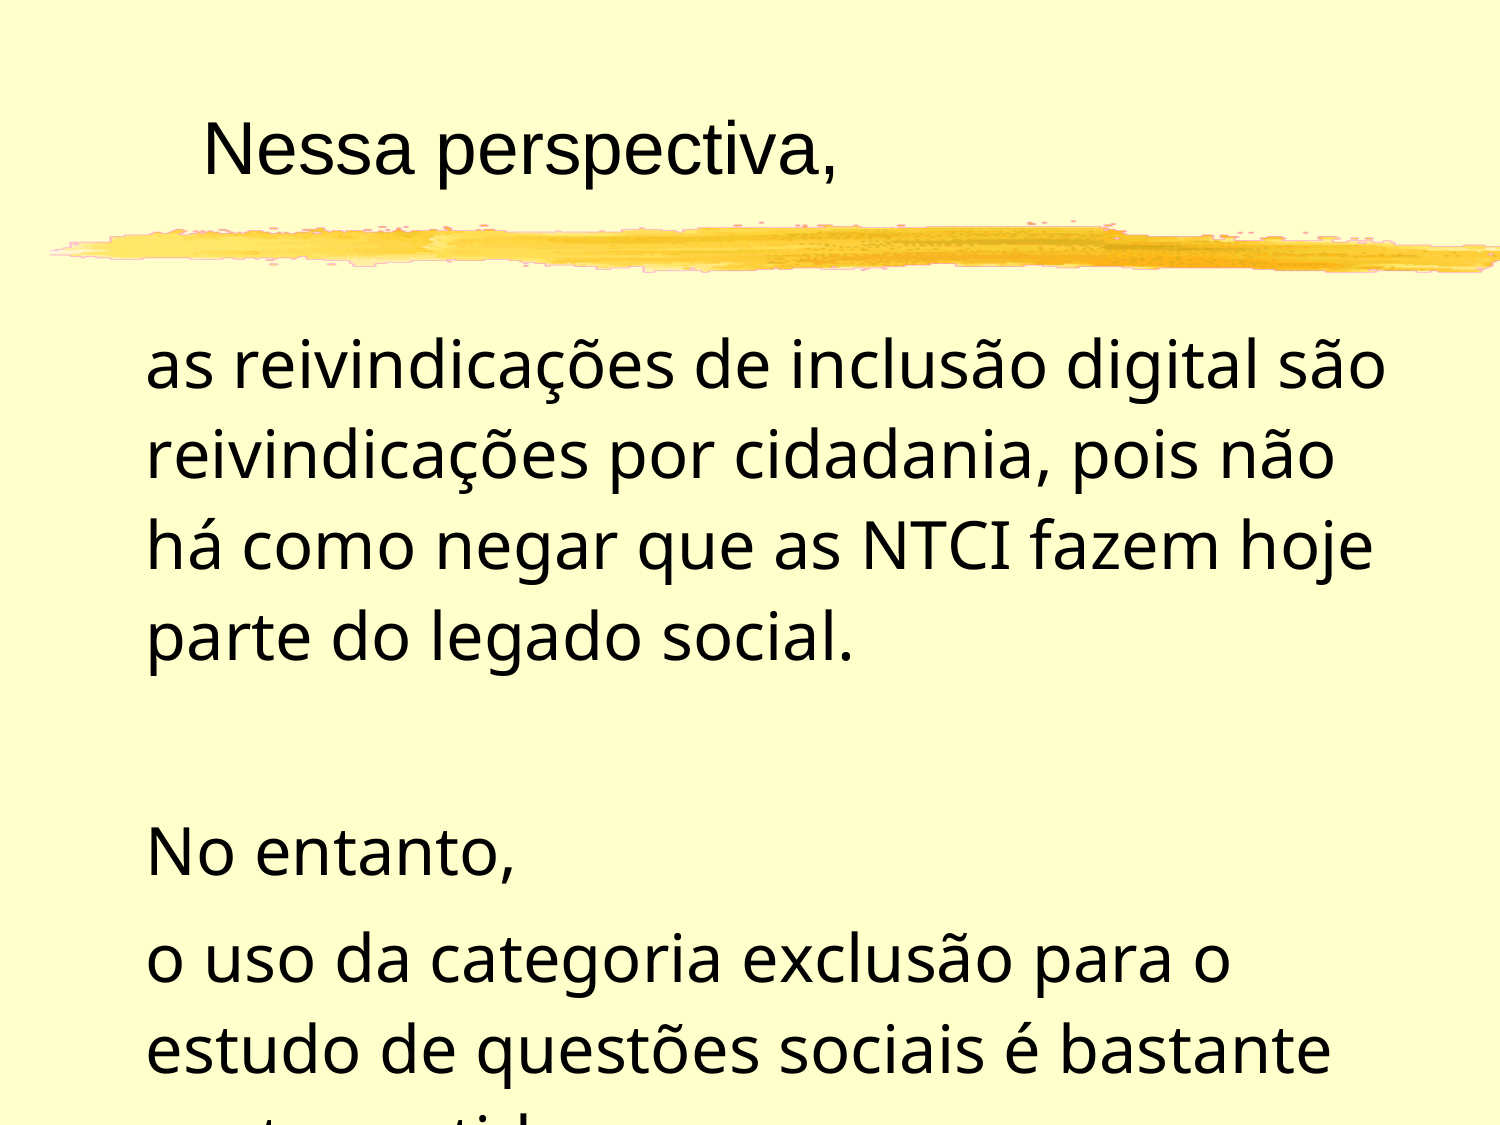

# Nessa perspectiva,
	as reivindicações de inclusão digital são reivindicações por cidadania, pois não há como negar que as NTCI fazem hoje parte do legado social.
	No entanto,
	o uso da categoria exclusão para o estudo de questões sociais é bastante controvertido.